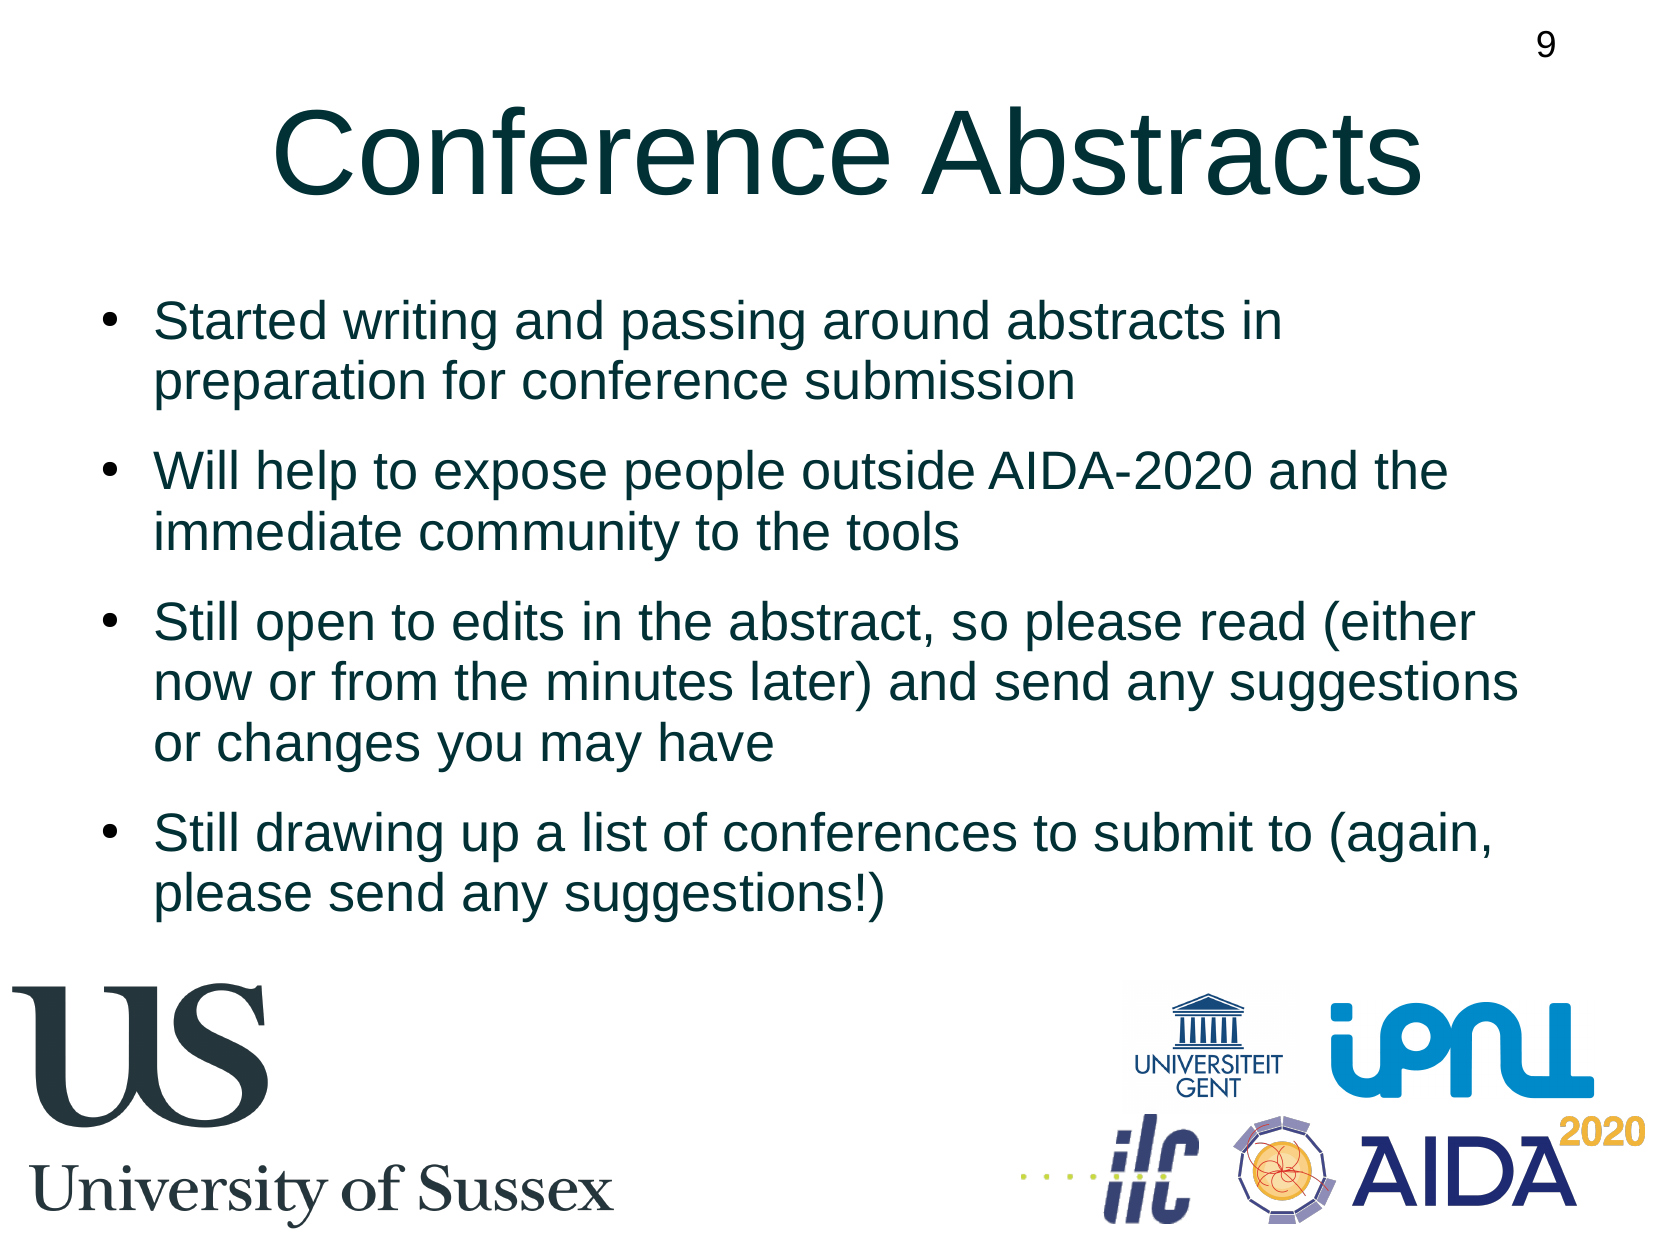

# Conference Abstracts
Started writing and passing around abstracts in preparation for conference submission
Will help to expose people outside AIDA-2020 and the immediate community to the tools
Still open to edits in the abstract, so please read (either now or from the minutes later) and send any suggestions or changes you may have
Still drawing up a list of conferences to submit to (again, please send any suggestions!)